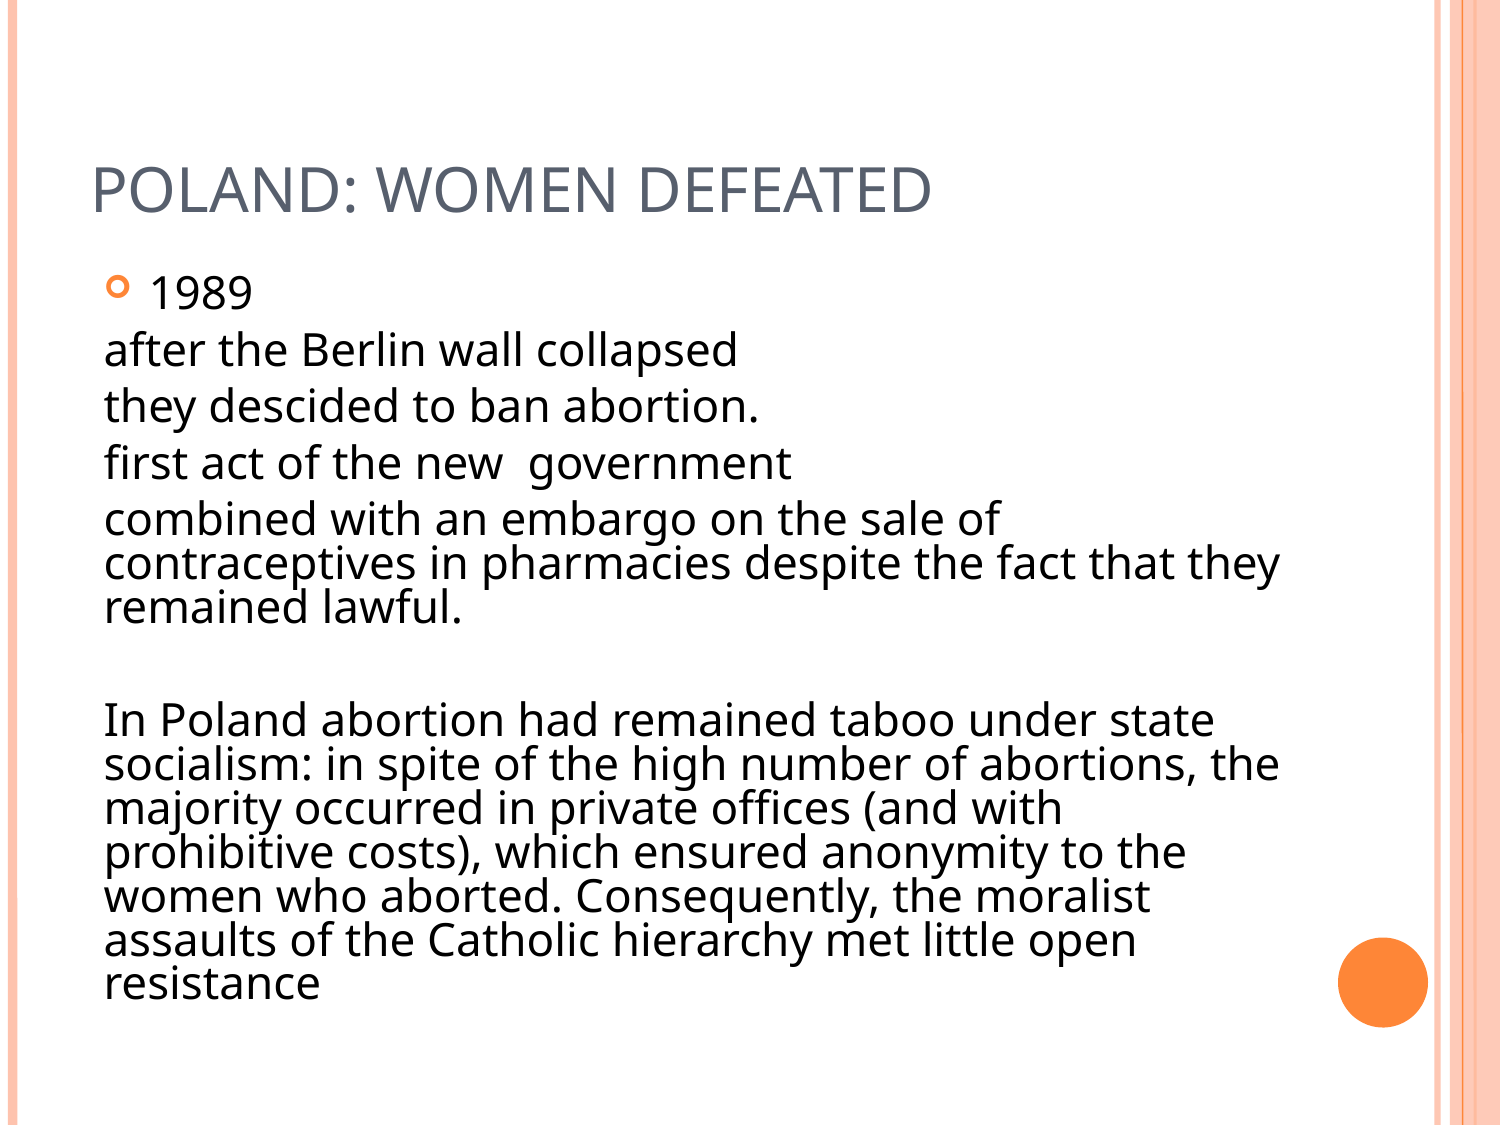

# Poland: women defeated
1989
after the Berlin wall collapsed
they descided to ban abortion.
first act of the new government
combined with an embargo on the sale of contraceptives in pharmacies despite the fact that they remained lawful.
In Poland abortion had remained taboo under state socialism: in spite of the high number of abortions, the majority occurred in private offices (and with prohibitive costs), which ensured anonymity to the women who aborted. Consequently, the moralist assaults of the Catholic hierarchy met little open resistance